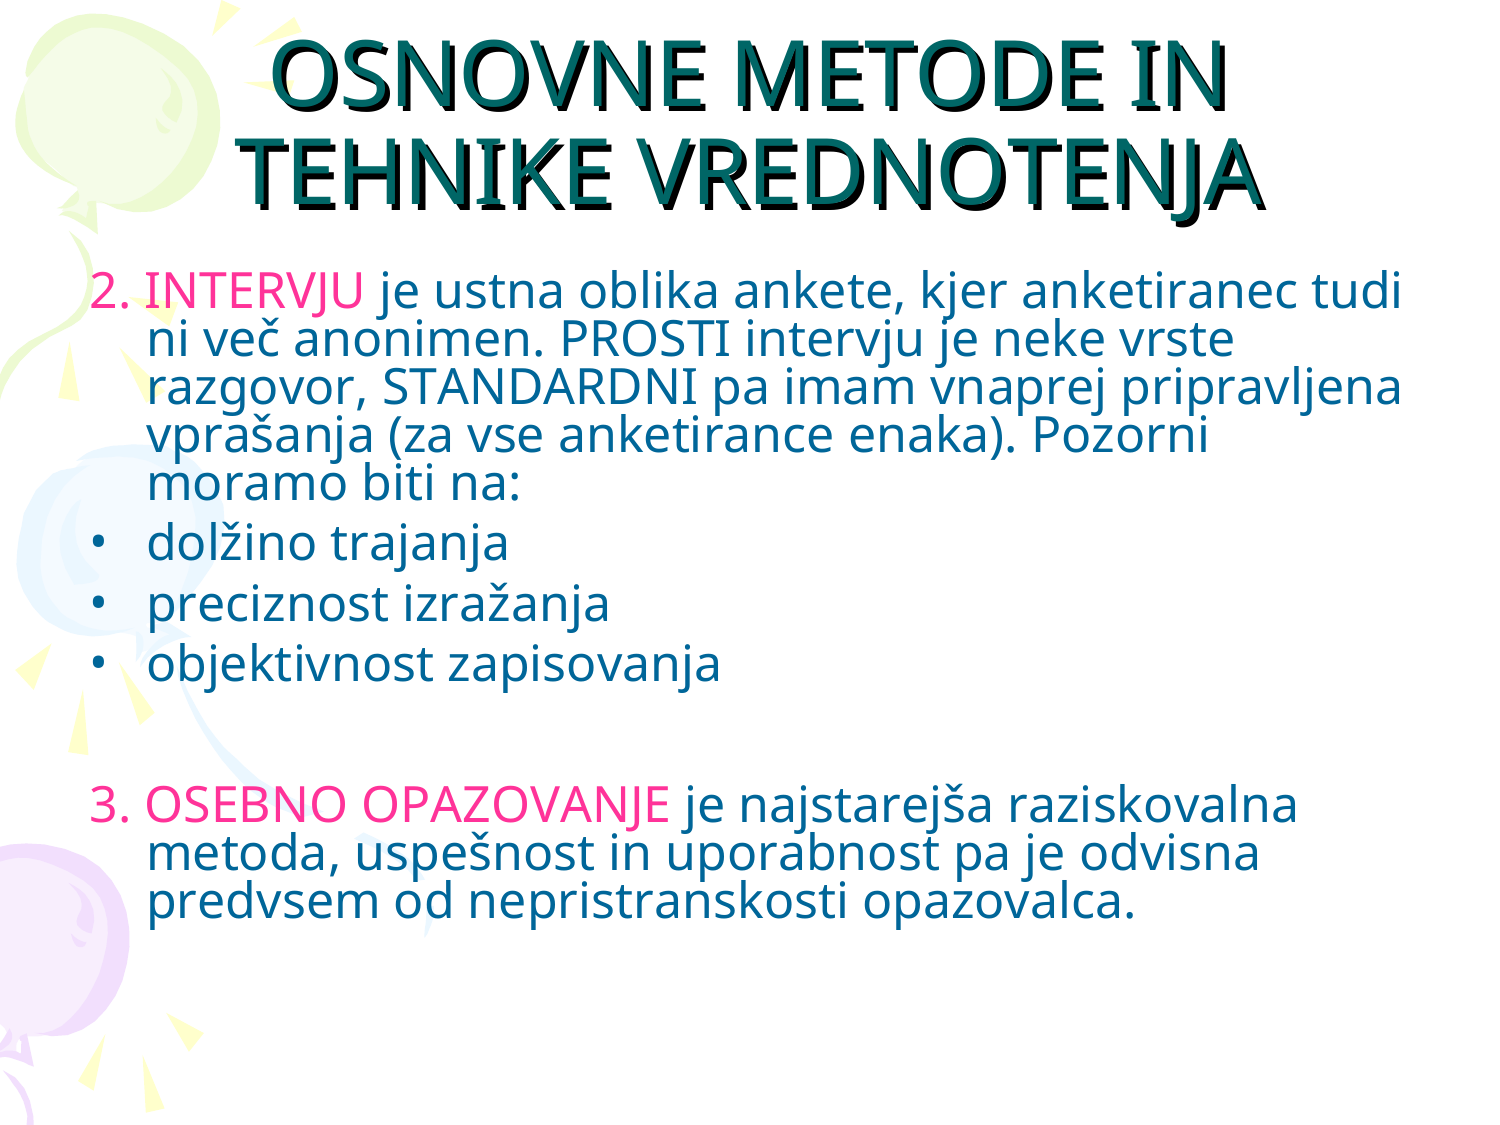

# OSNOVNE METODE IN TEHNIKE VREDNOTENJA
2. INTERVJU je ustna oblika ankete, kjer anketiranec tudi ni več anonimen. PROSTI intervju je neke vrste razgovor, STANDARDNI pa imam vnaprej pripravljena vprašanja (za vse anketirance enaka). Pozorni moramo biti na:
dolžino trajanja
preciznost izražanja
objektivnost zapisovanja
3. OSEBNO OPAZOVANJE je najstarejša raziskovalna metoda, uspešnost in uporabnost pa je odvisna predvsem od nepristranskosti opazovalca.